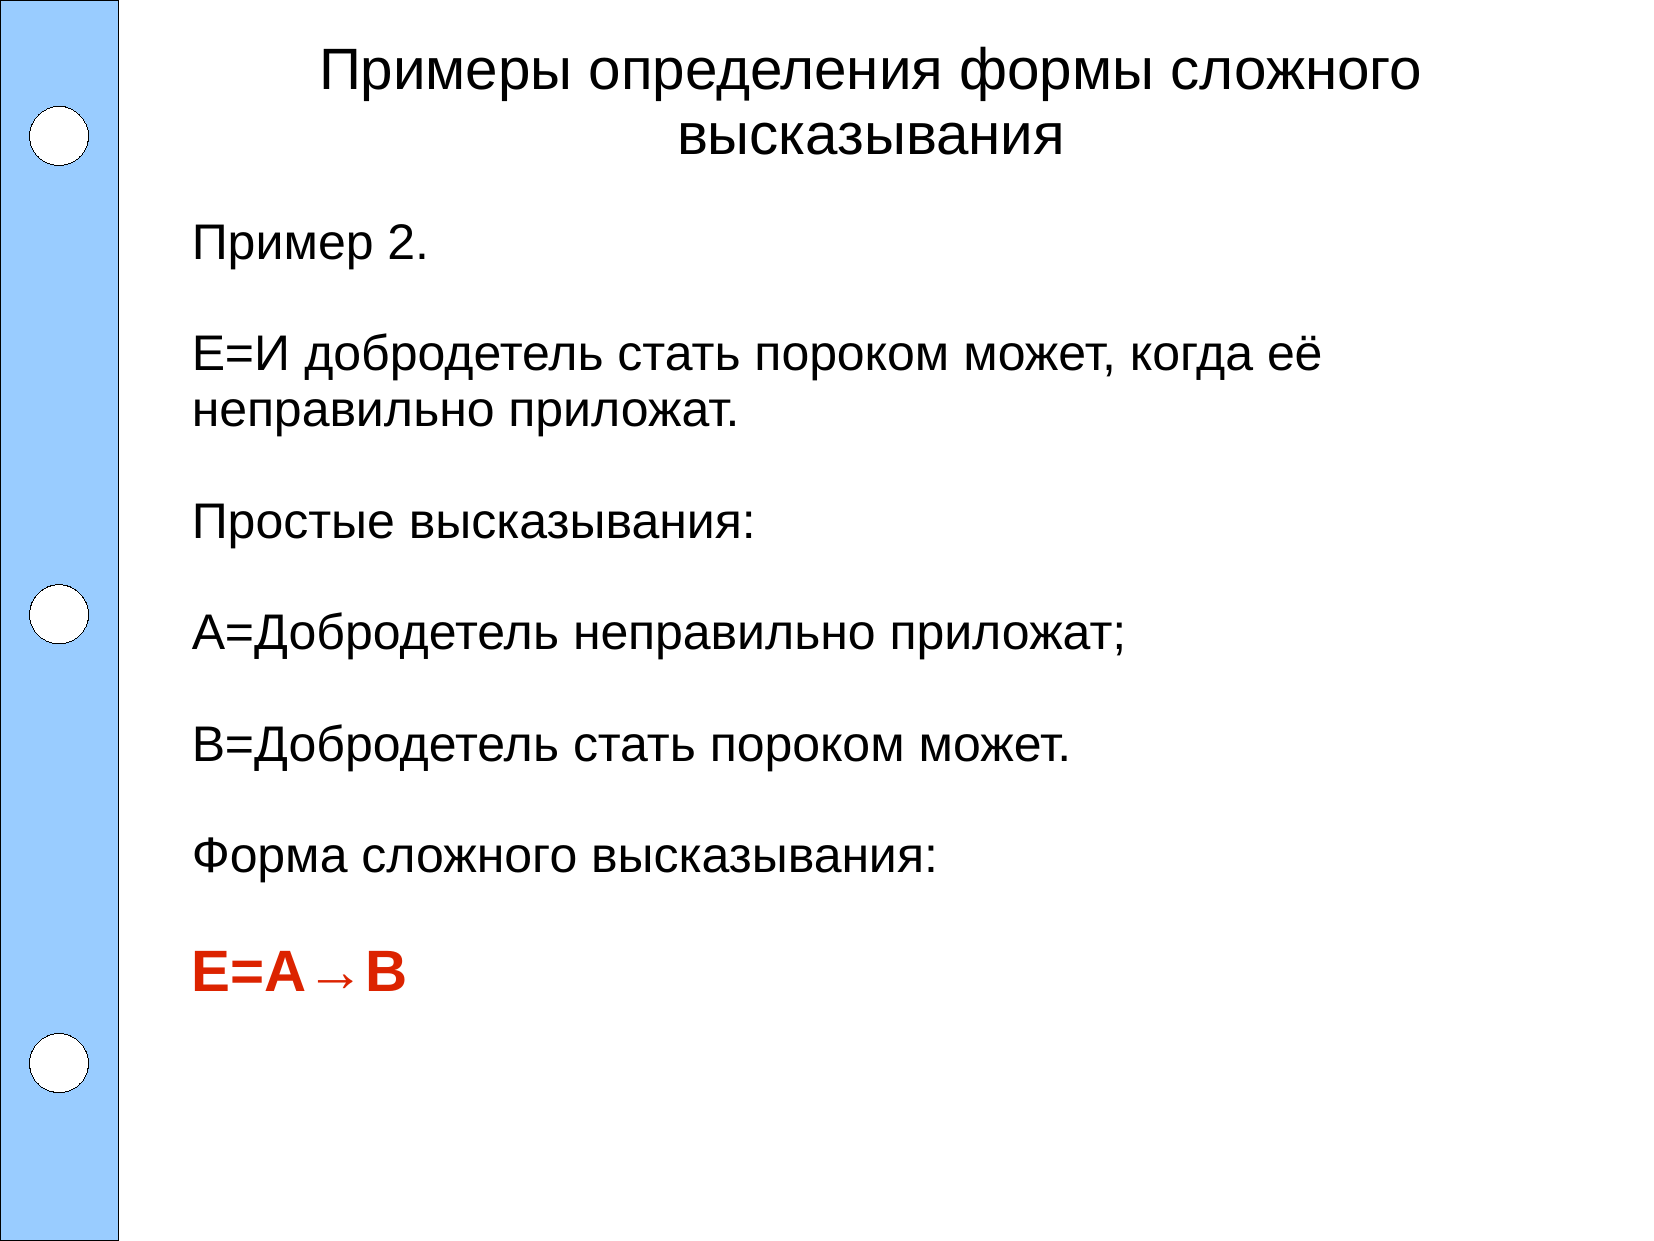

Примеры определения формы сложного высказывания
Пример 2.
Е=И добродетель стать пороком может, когда её
неправильно приложат.
Простые высказывания:
А=Добродетель неправильно приложат;
В=Добродетель стать пороком может.
Форма сложного высказывания:
Е=А→В